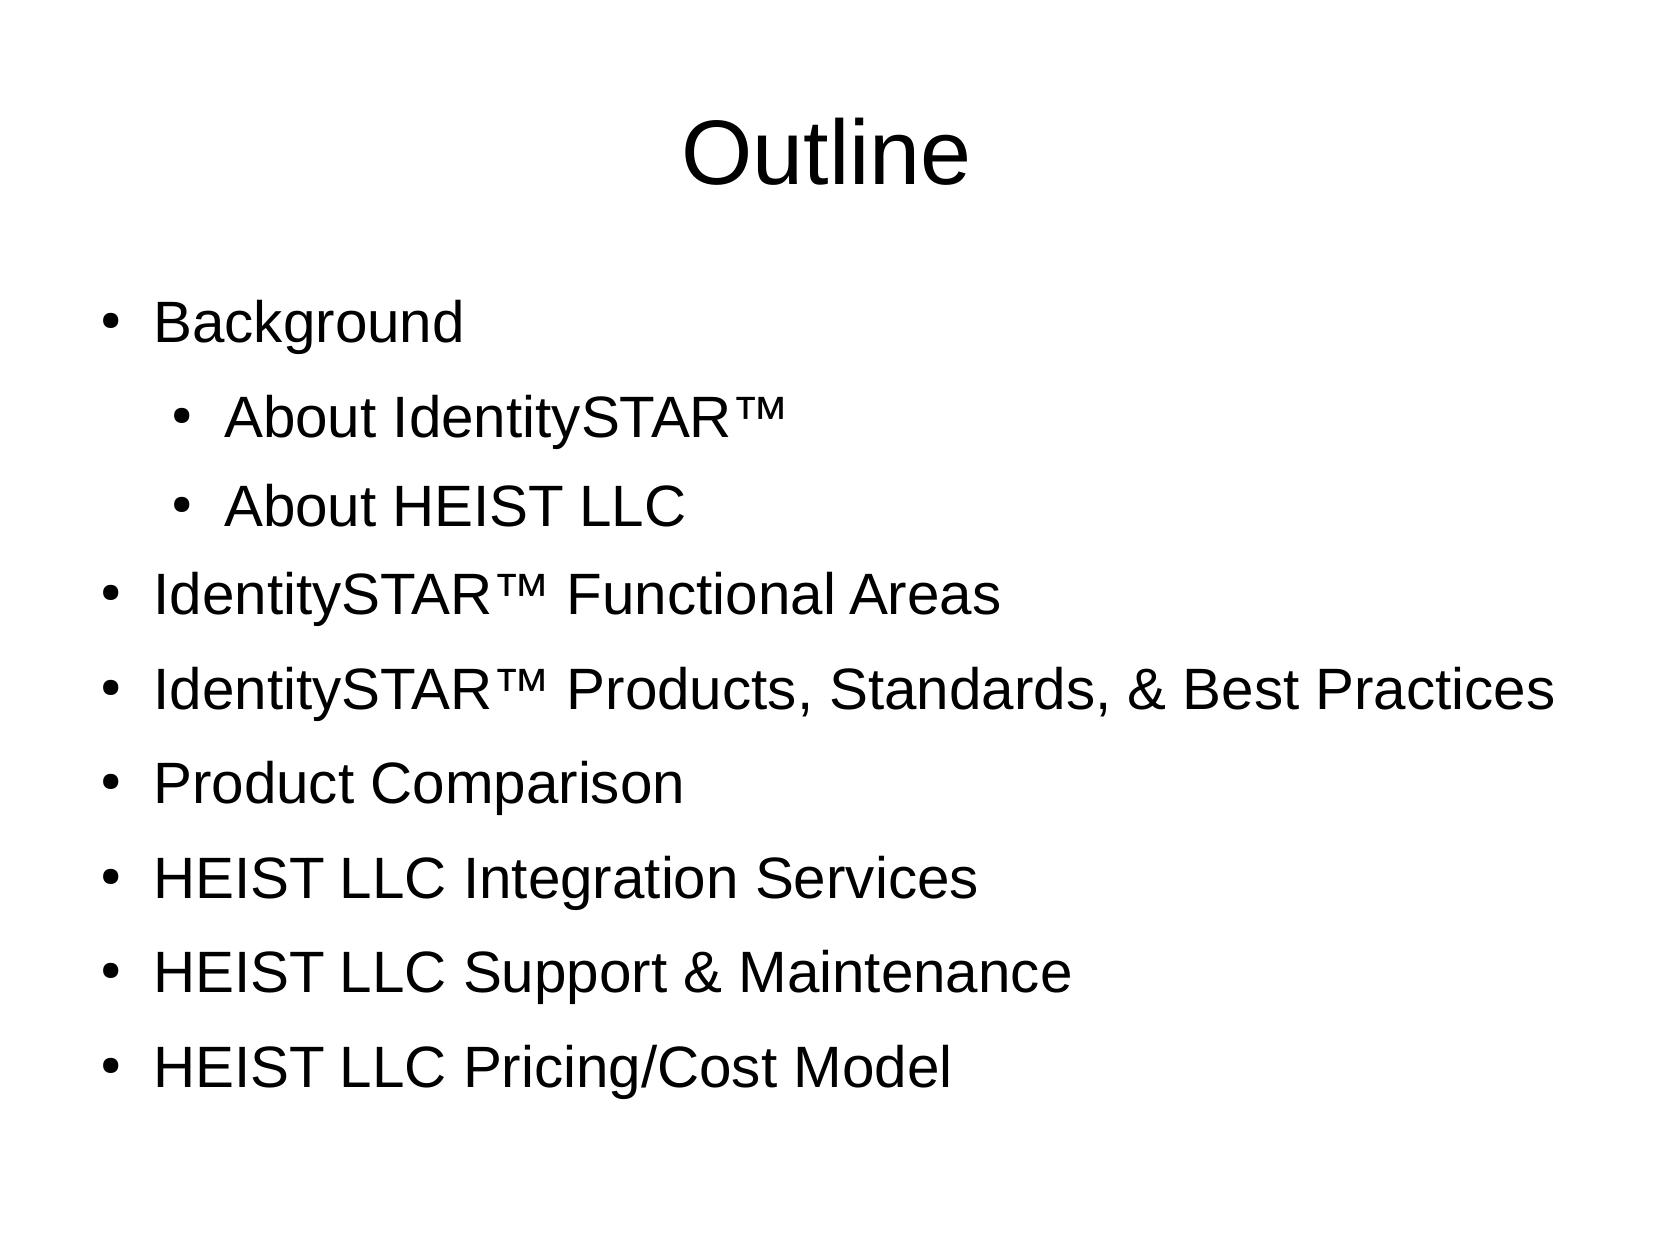

# Outline
Background
About IdentitySTAR™
About HEIST LLC
IdentitySTAR™ Functional Areas
IdentitySTAR™ Products, Standards, & Best Practices
Product Comparison
HEIST LLC Integration Services
HEIST LLC Support & Maintenance
HEIST LLC Pricing/Cost Model